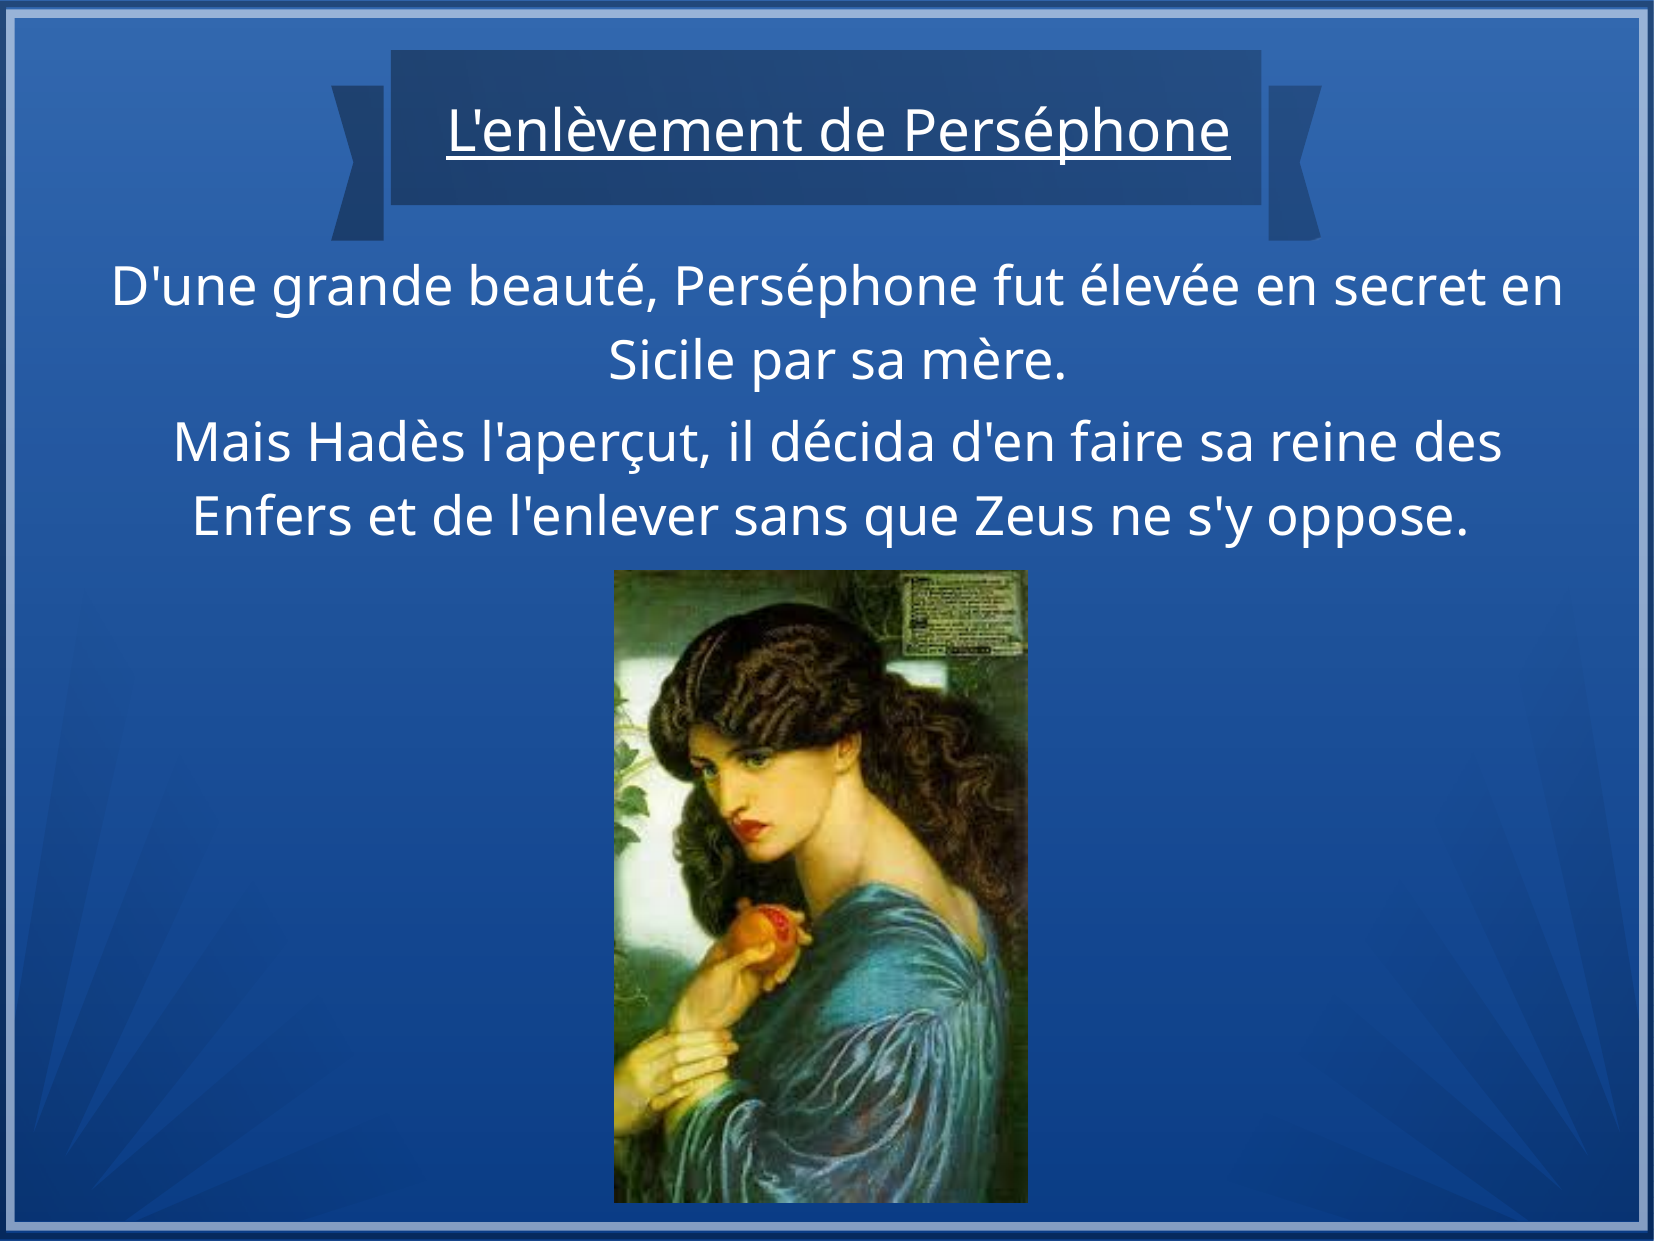

# L'enlèvement de Perséphone
D'une grande beauté, Perséphone fut élevée en secret en Sicile par sa mère.
Mais Hadès l'aperçut, il décida d'en faire sa reine des Enfers et de l'enlever sans que Zeus ne s'y oppose.